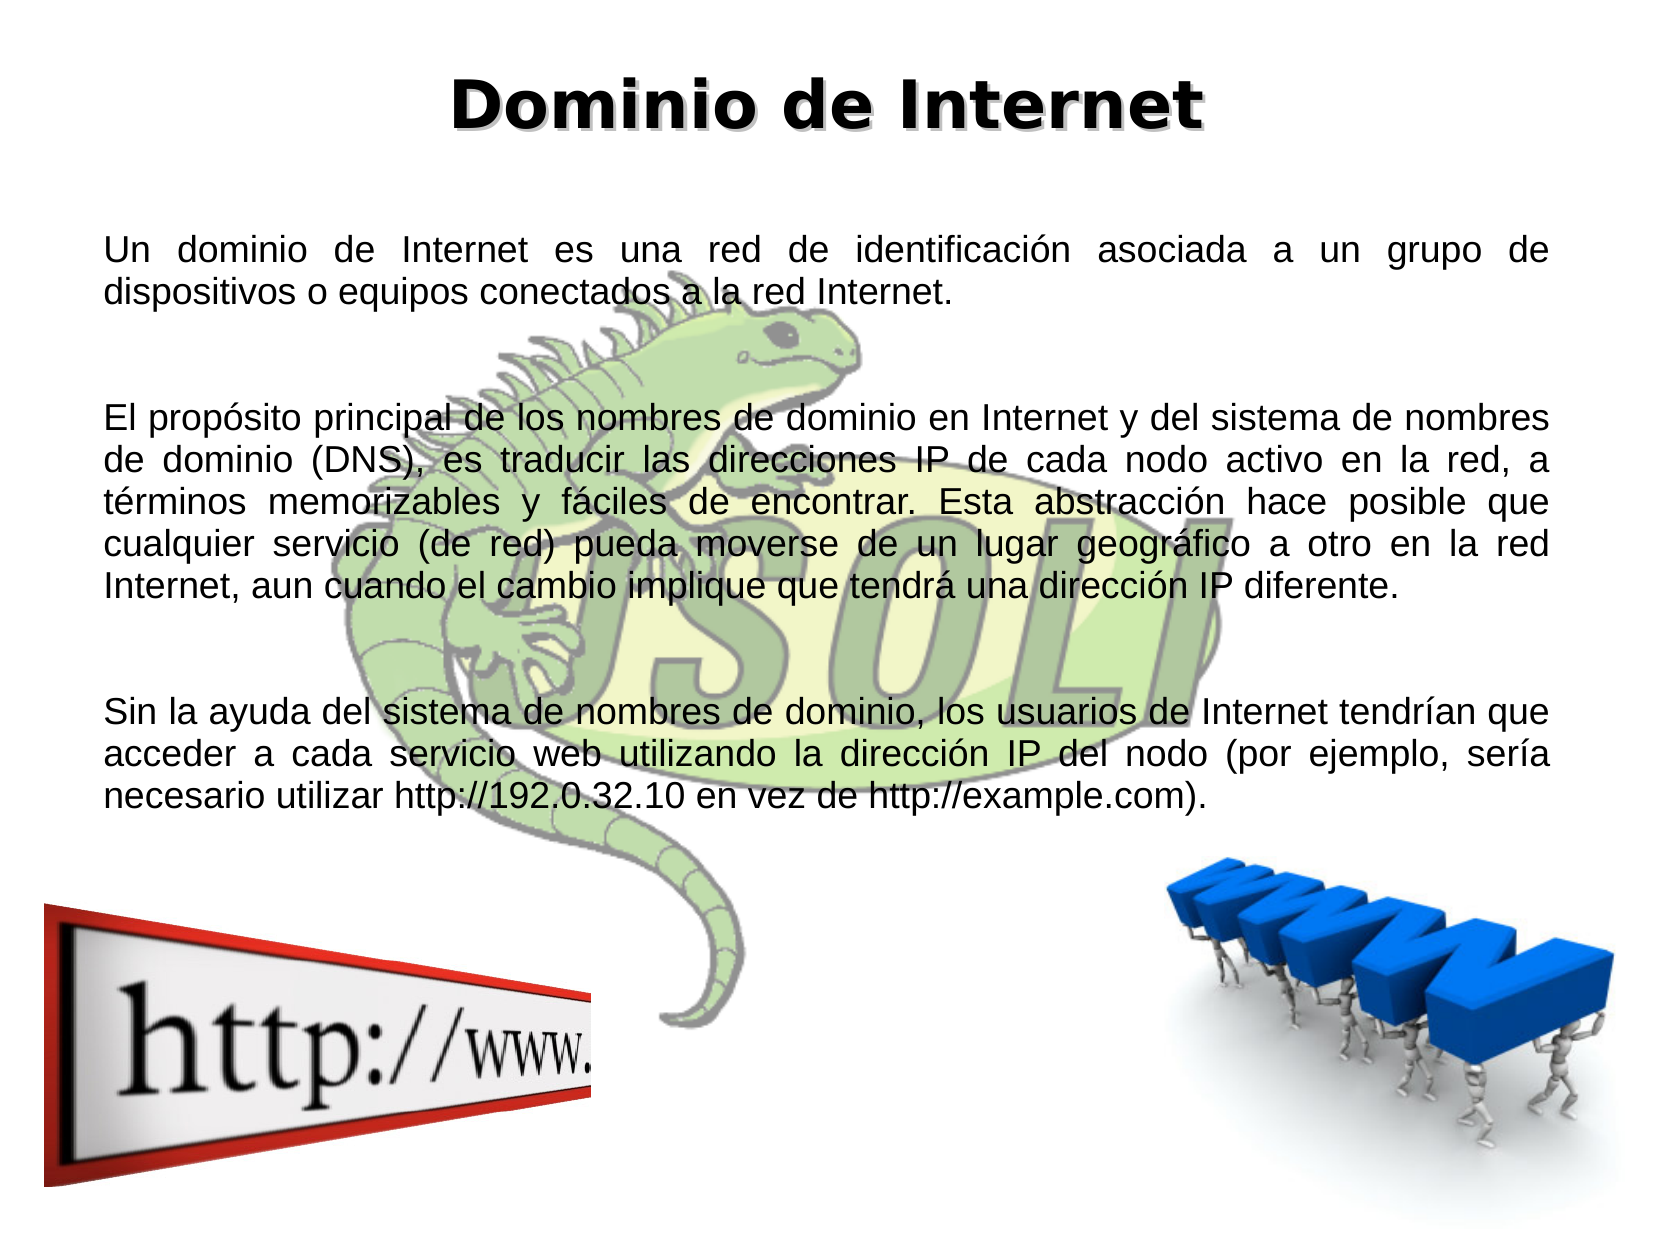

Dominio de Internet
Un dominio de Internet es una red de identificación asociada a un grupo de dispositivos o equipos conectados a la red Internet.
El propósito principal de los nombres de dominio en Internet y del sistema de nombres de dominio (DNS), es traducir las direcciones IP de cada nodo activo en la red, a términos memorizables y fáciles de encontrar. Esta abstracción hace posible que cualquier servicio (de red) pueda moverse de un lugar geográfico a otro en la red Internet, aun cuando el cambio implique que tendrá una dirección IP diferente.
Sin la ayuda del sistema de nombres de dominio, los usuarios de Internet tendrían que acceder a cada servicio web utilizando la dirección IP del nodo (por ejemplo, sería necesario utilizar http://192.0.32.10 en vez de http://example.com).